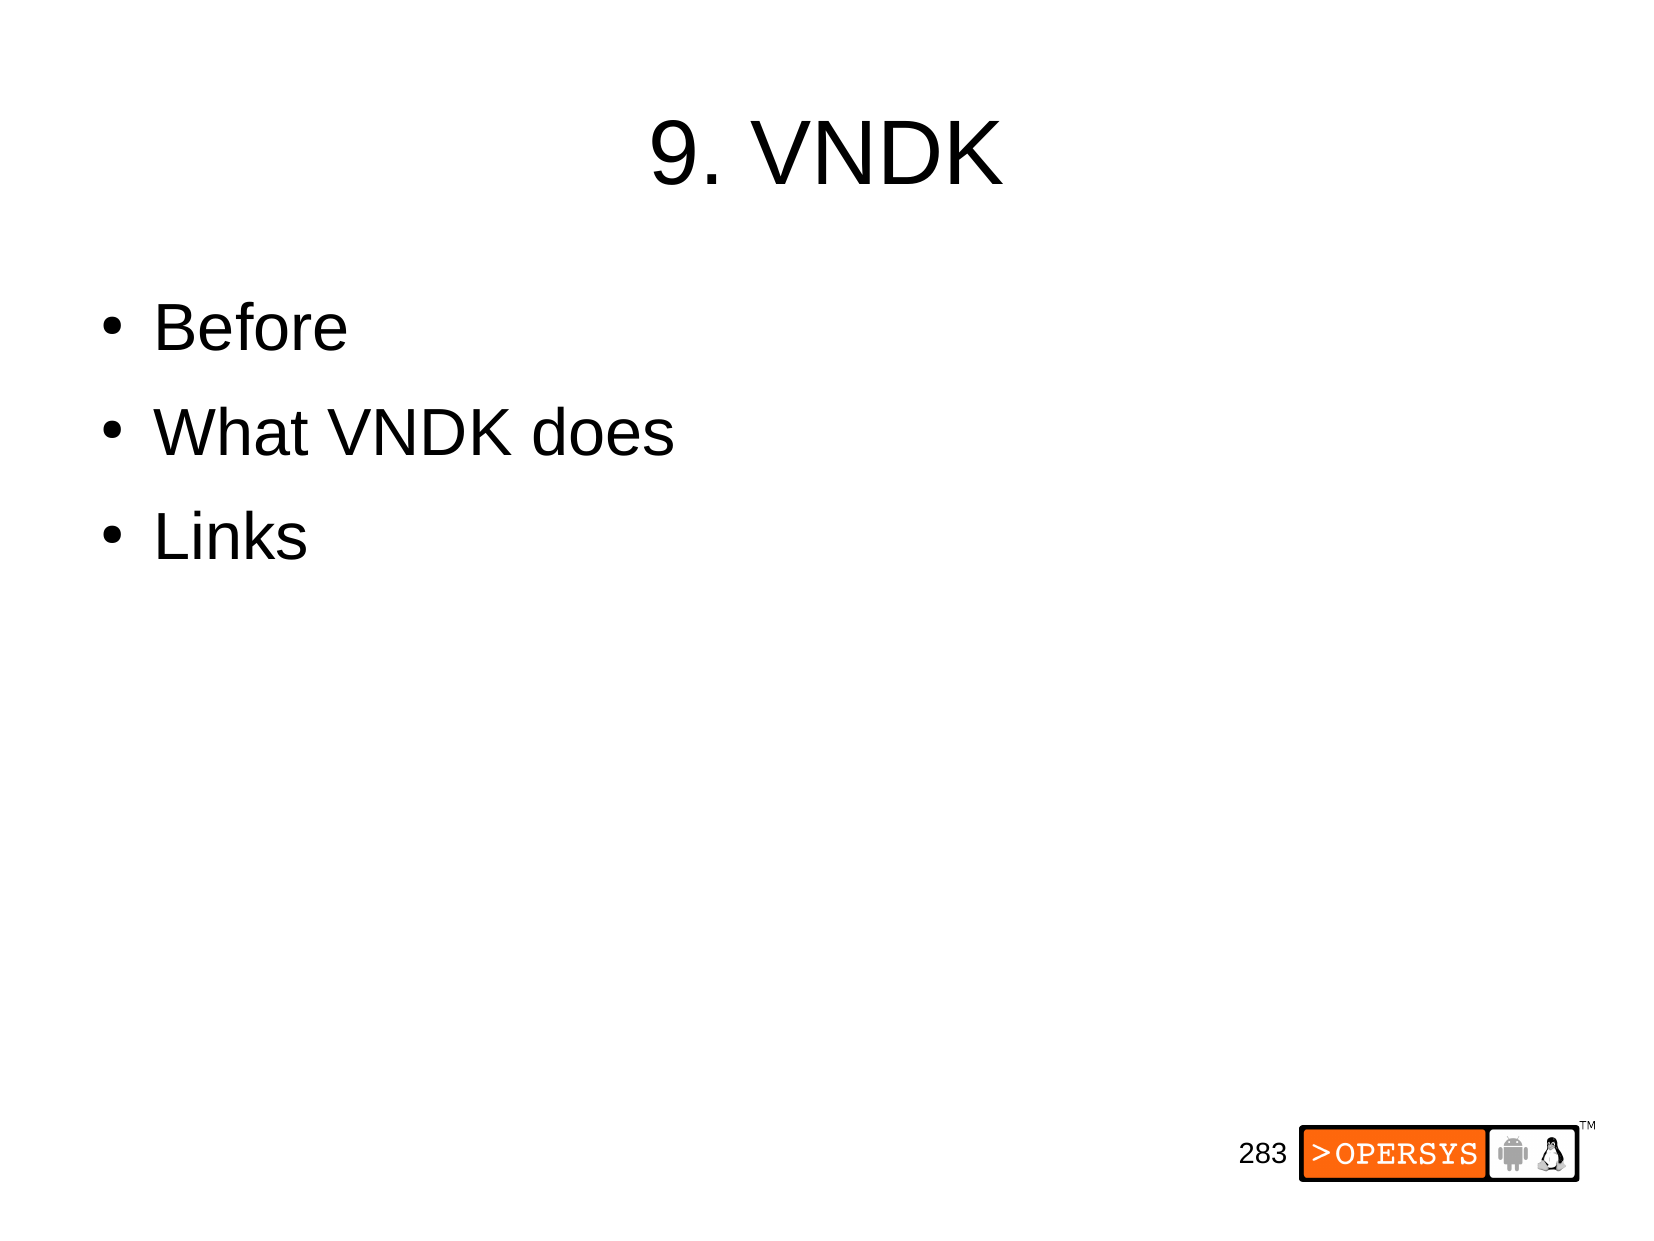

# 9. VNDK
Before
What VNDK does
Links